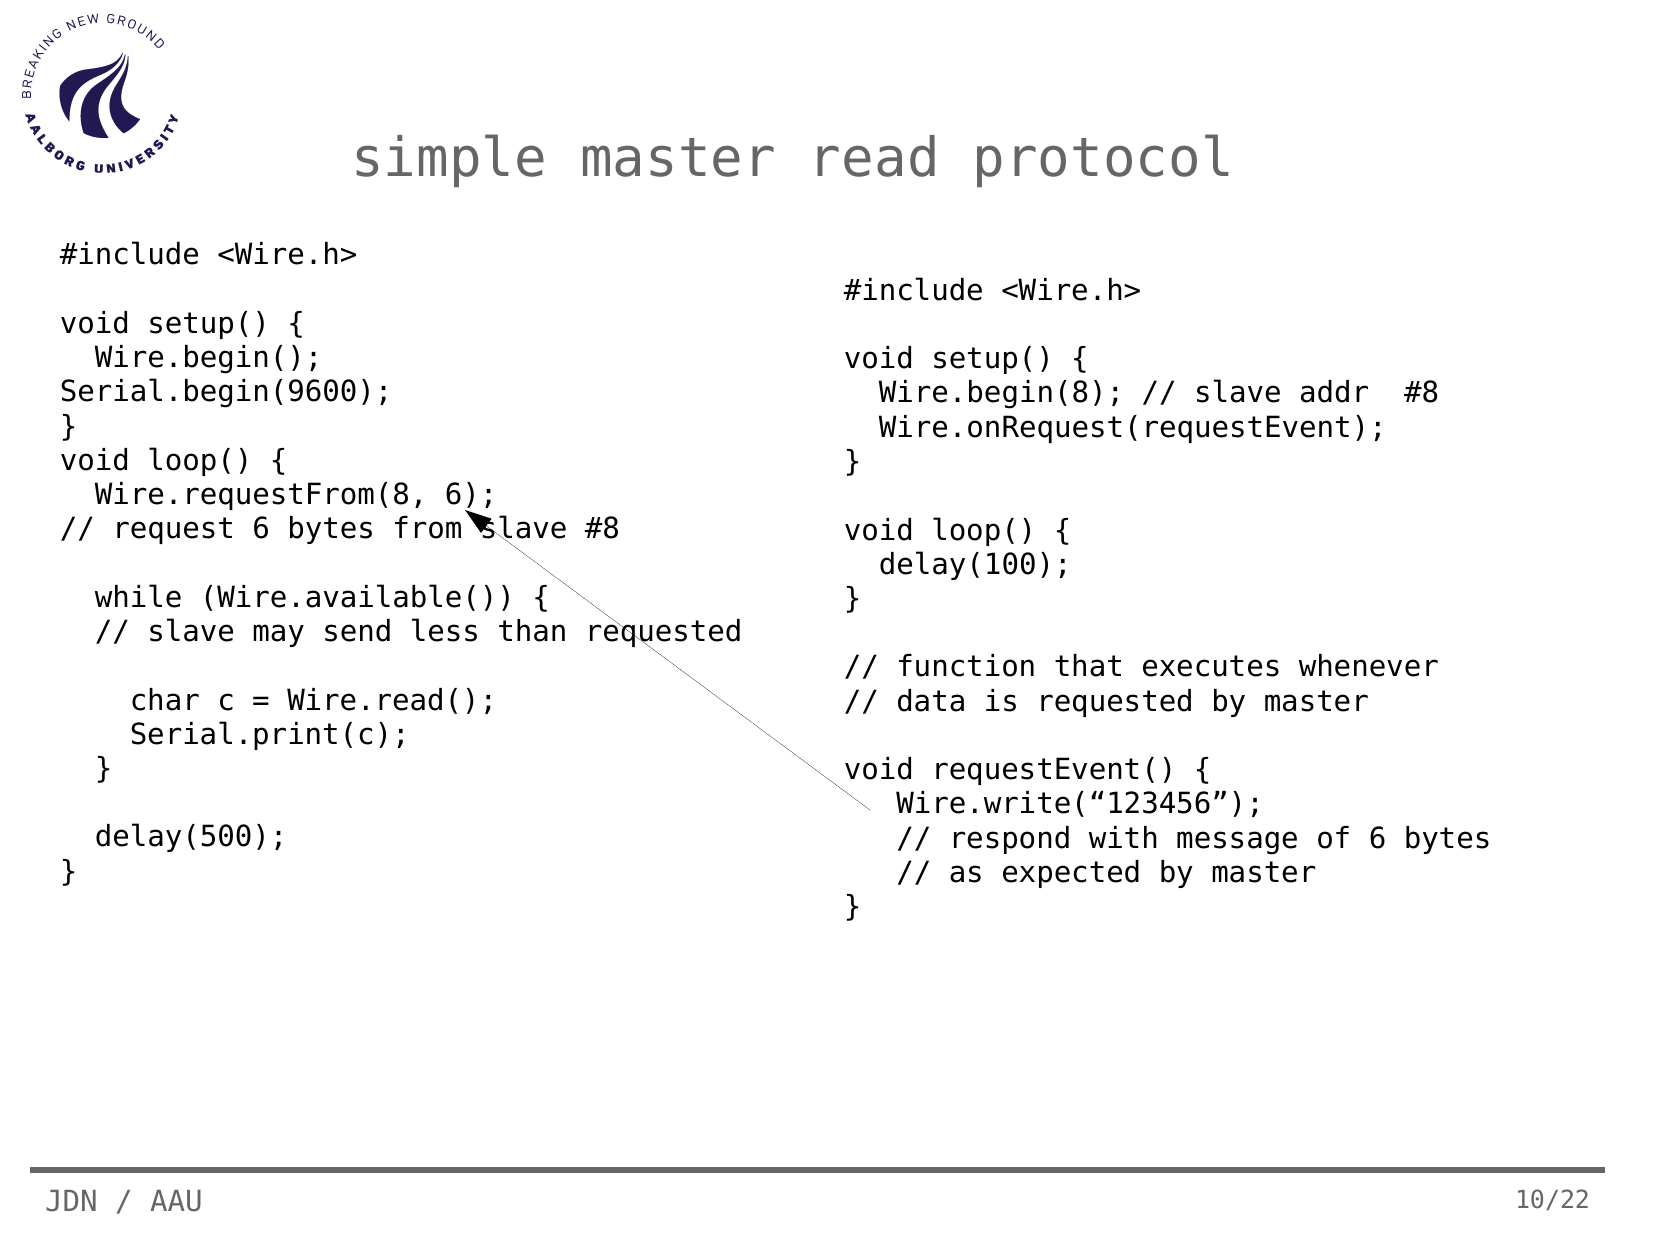

# simple master read protocol
#include <Wire.h>
void setup() {
 Wire.begin(8); // slave addr #8
 Wire.onRequest(requestEvent);
}
void loop() {
 delay(100);
}
// function that executes whenever
// data is requested by master
void requestEvent() {
 Wire.write(“123456”);
 // respond with message of 6 bytes
 // as expected by master
}
#include <Wire.h>
void setup() {
  Wire.begin();         Serial.begin(9600);
}
void loop() {
  Wire.requestFrom(8, 6);
// request 6 bytes from slave #8
  while (Wire.available()) {
 // slave may send less than requested
    char c = Wire.read();
    Serial.print(c);
  }
  delay(500);
}